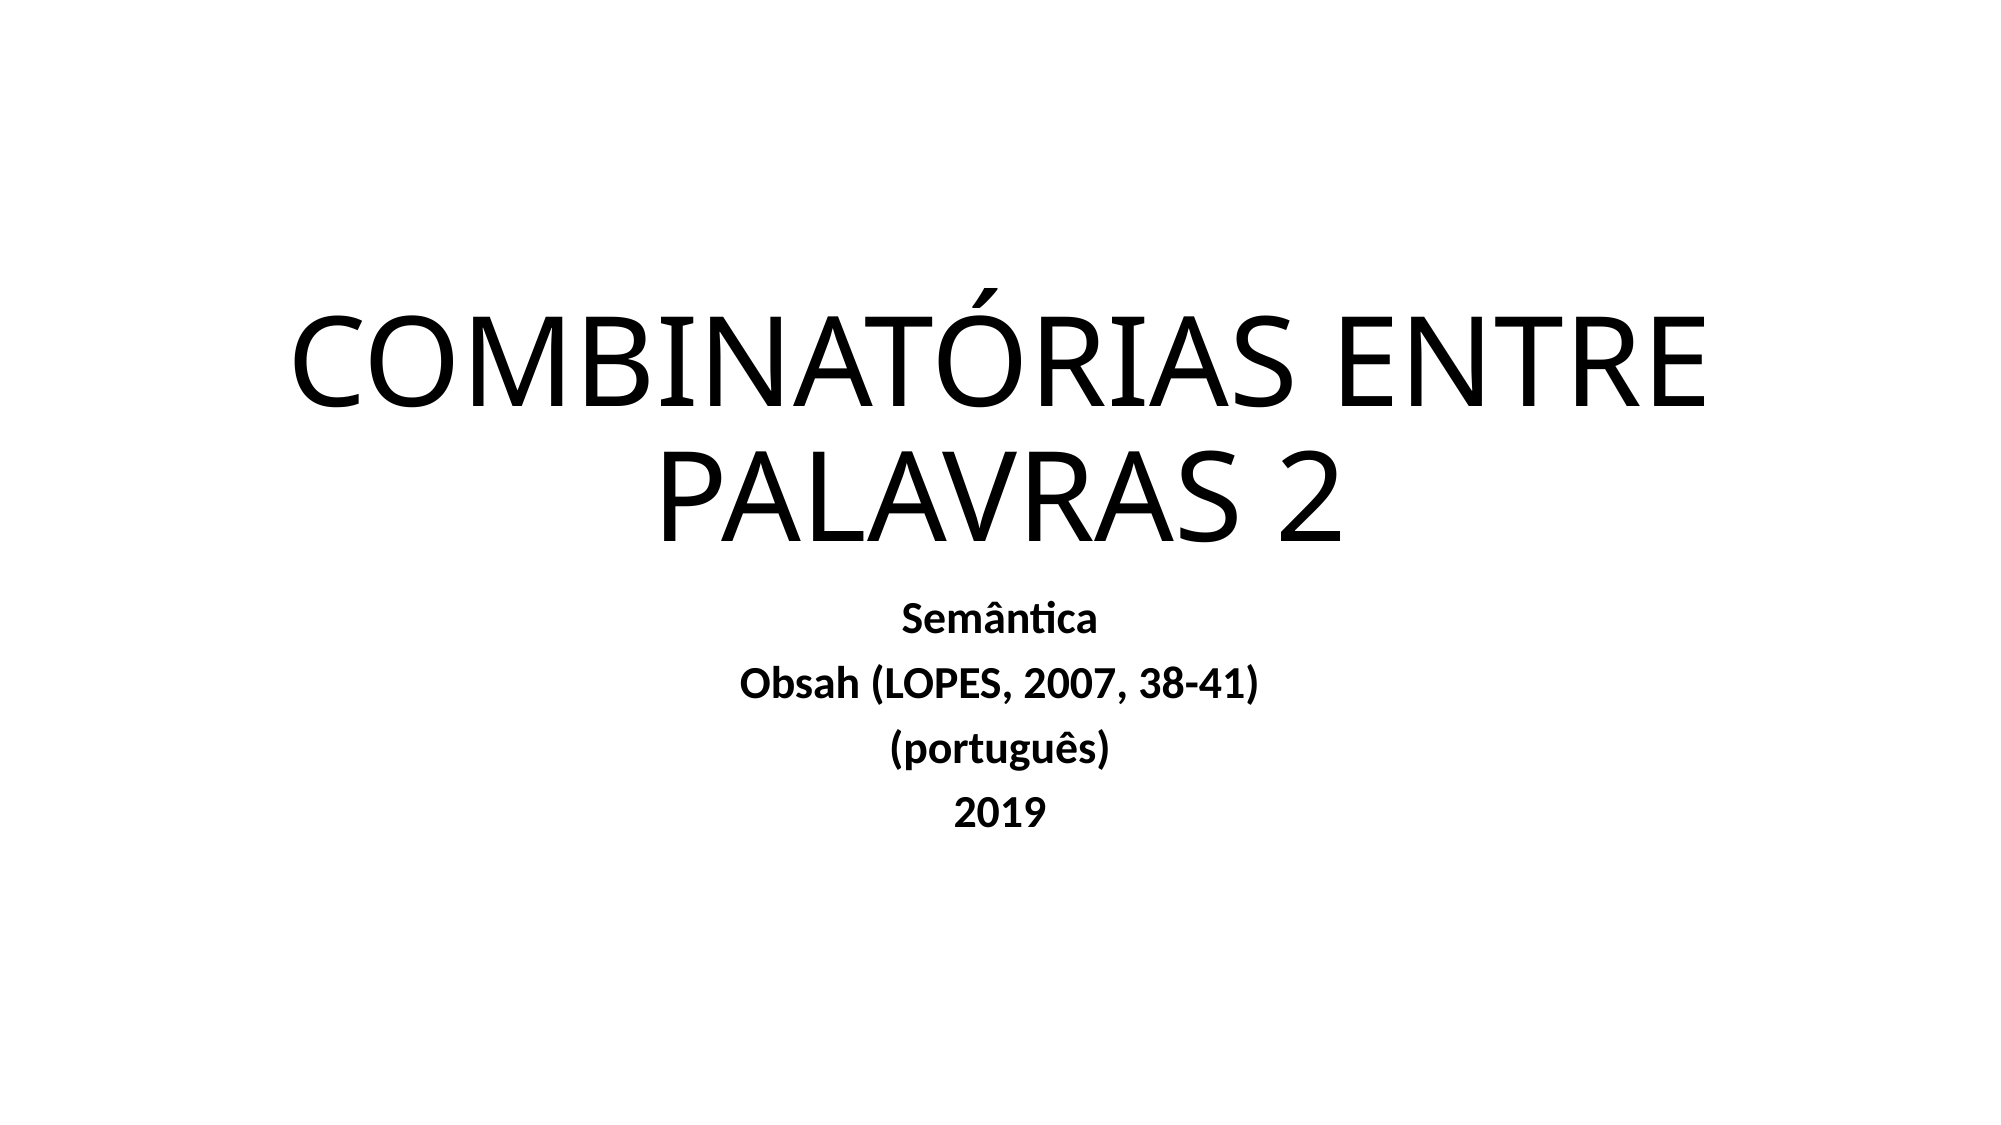

# COMBINATÓRIAS ENTRE PALAVRAS 2
Semântica
Obsah (LOPES, 2007, 38-41)
(português)
2019